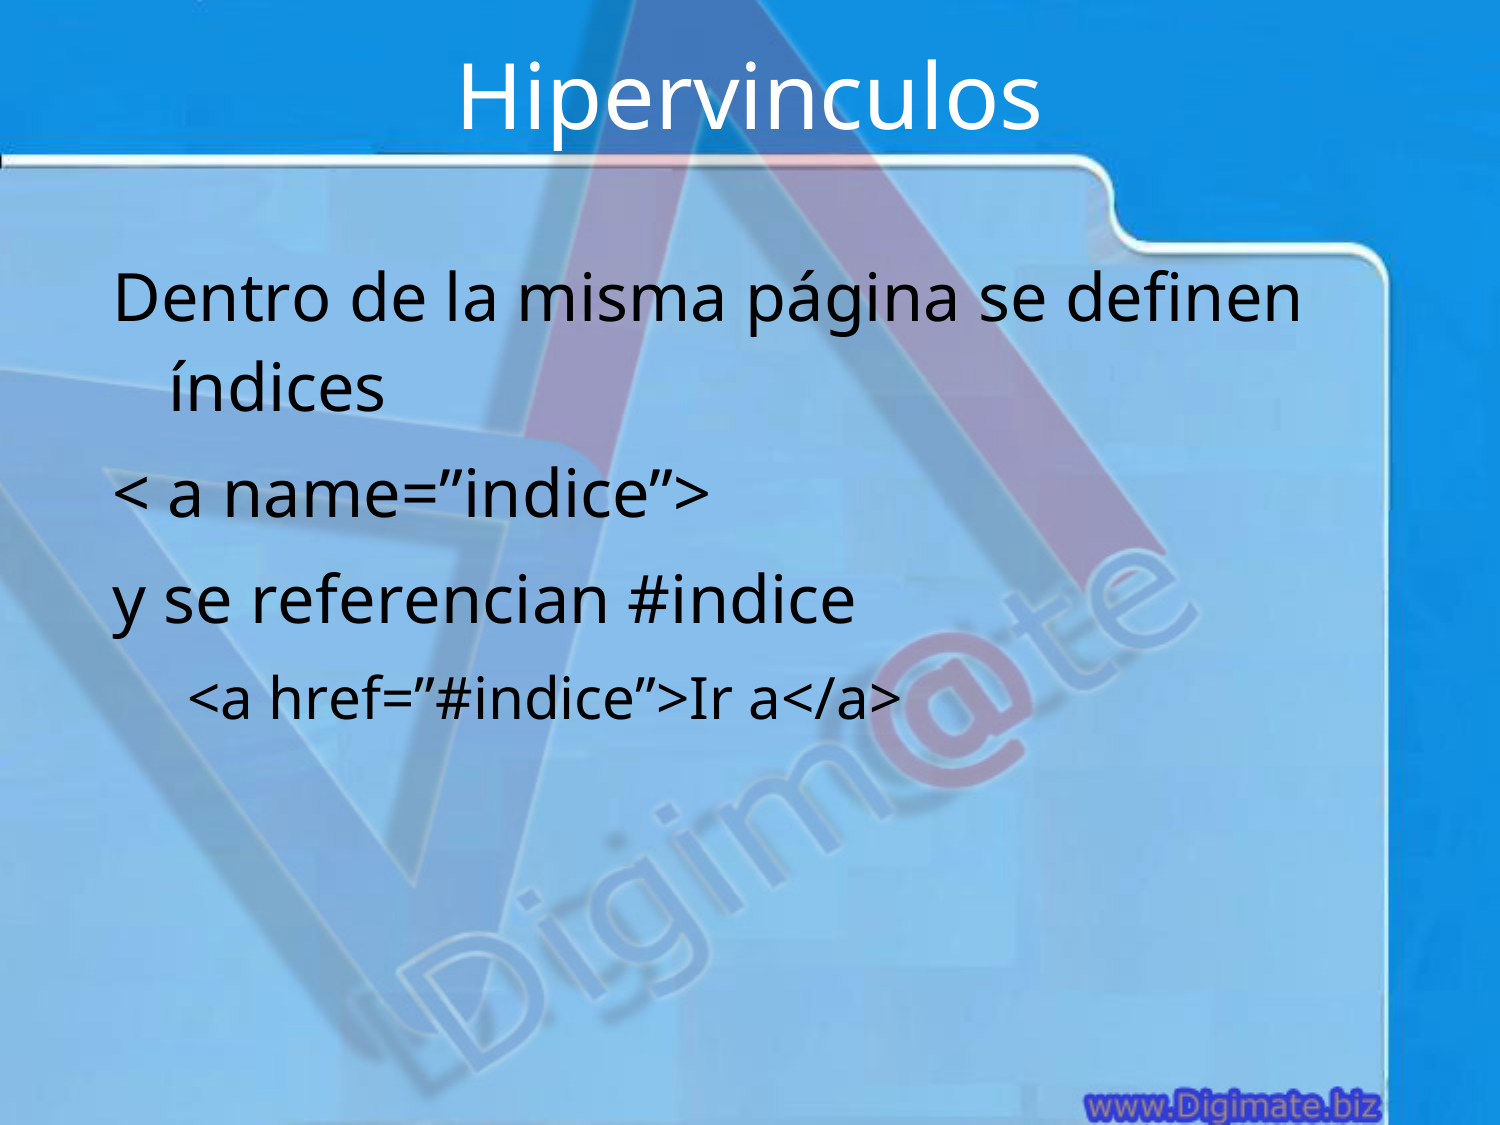

# Hipervinculos
Dentro de la misma página se definen índices
< a name=”indice”>
y se referencian #indice
<a href=”#indice”>Ir a</a>